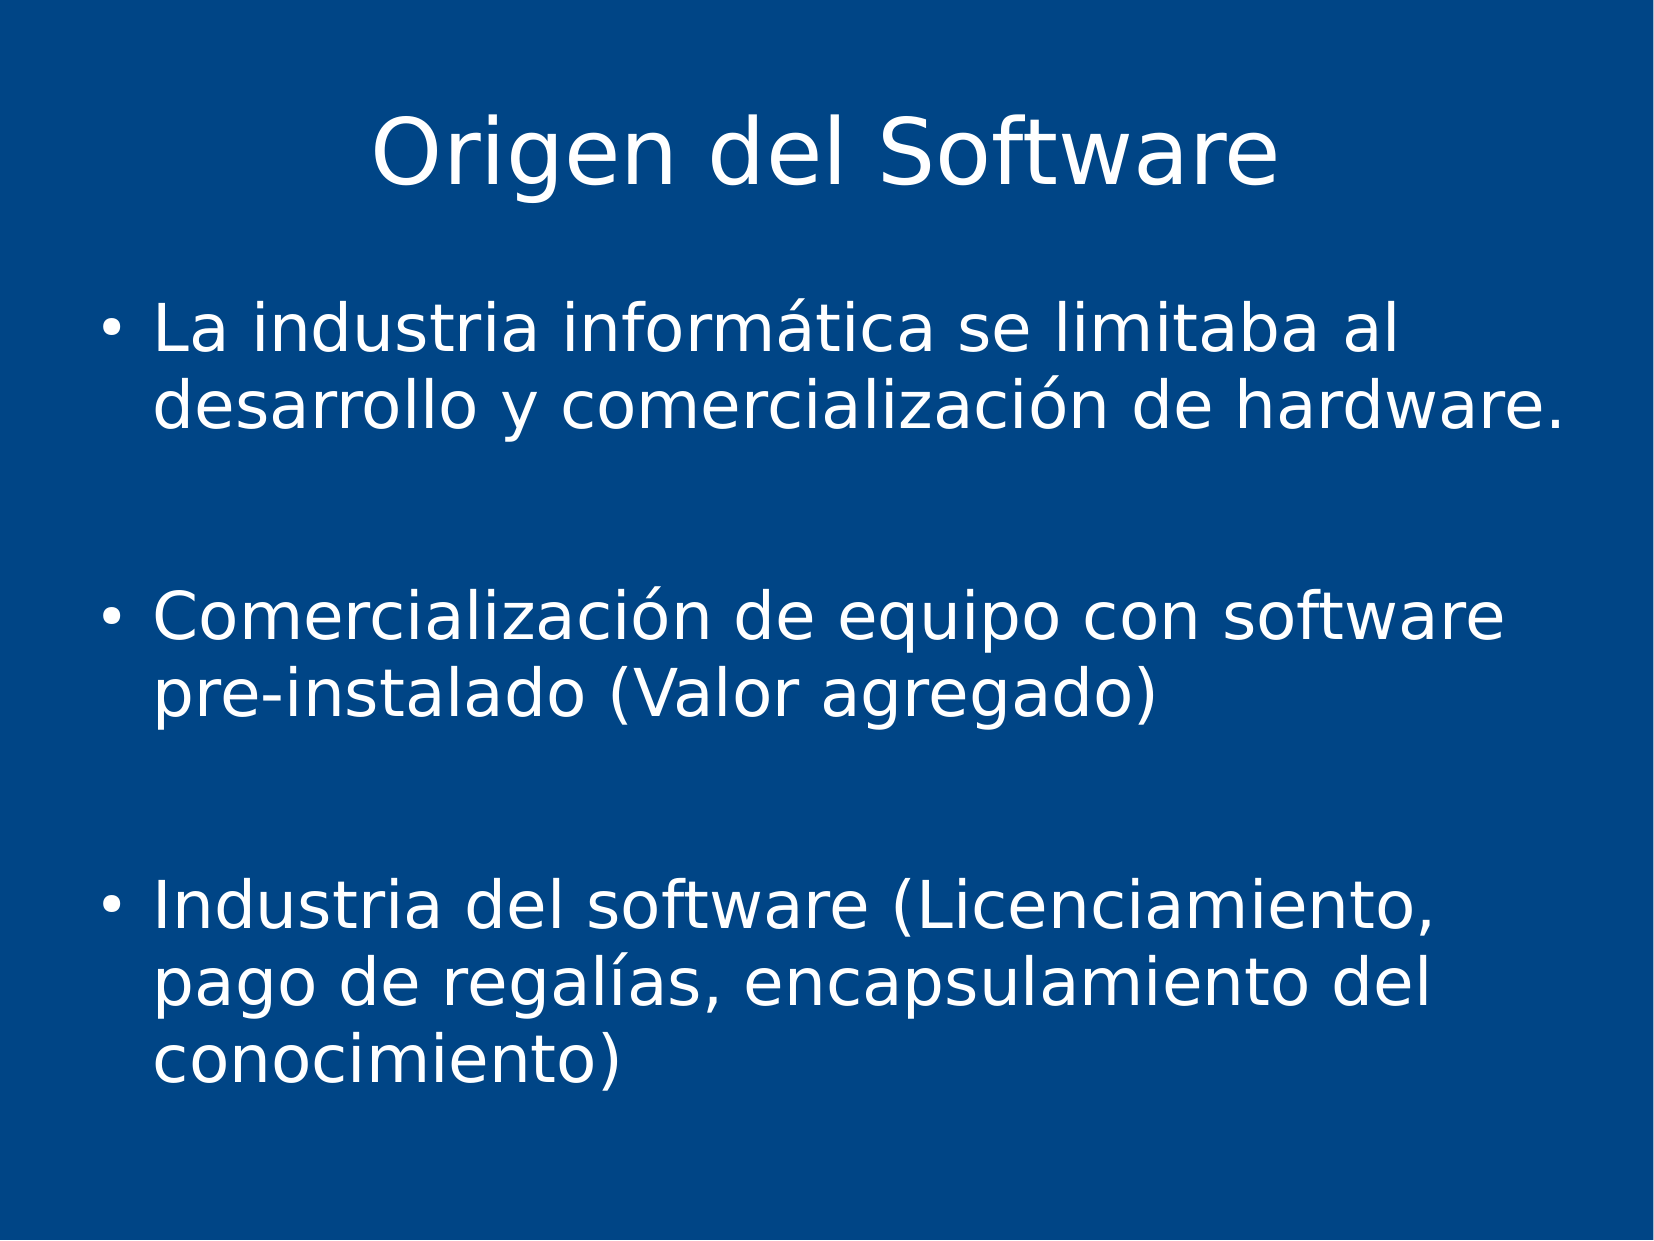

# Origen del Software
La industria informática se limitaba al desarrollo y comercialización de hardware.
Comercialización de equipo con software pre-instalado (Valor agregado)
Industria del software (Licenciamiento, pago de regalías, encapsulamiento del conocimiento)